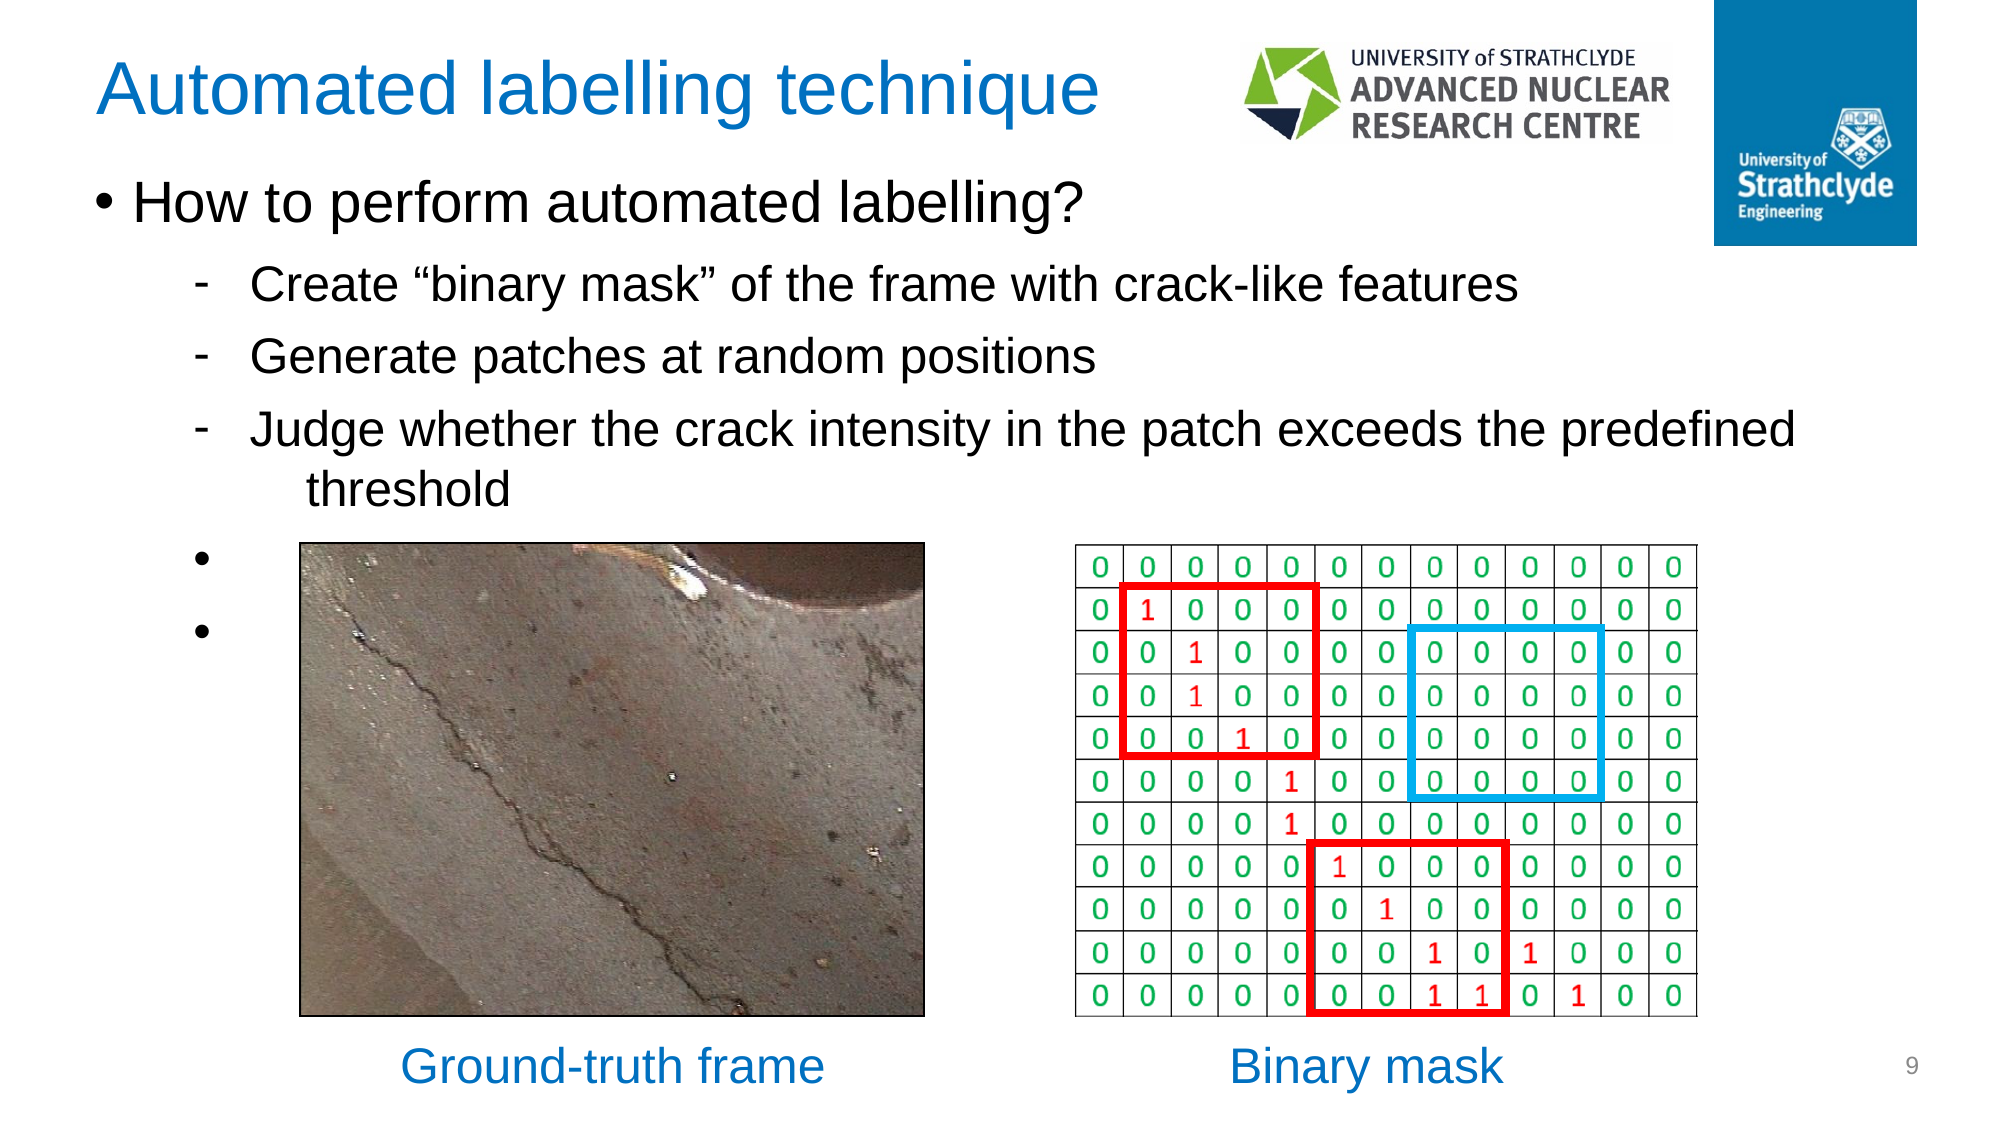

# Automated labelling technique
How to perform automated labelling?
Create “binary mask” of the frame with crack-like features
Generate patches at random positions
Judge whether the crack intensity in the patch exceeds the predefined threshold
Binary mask
Ground-truth frame